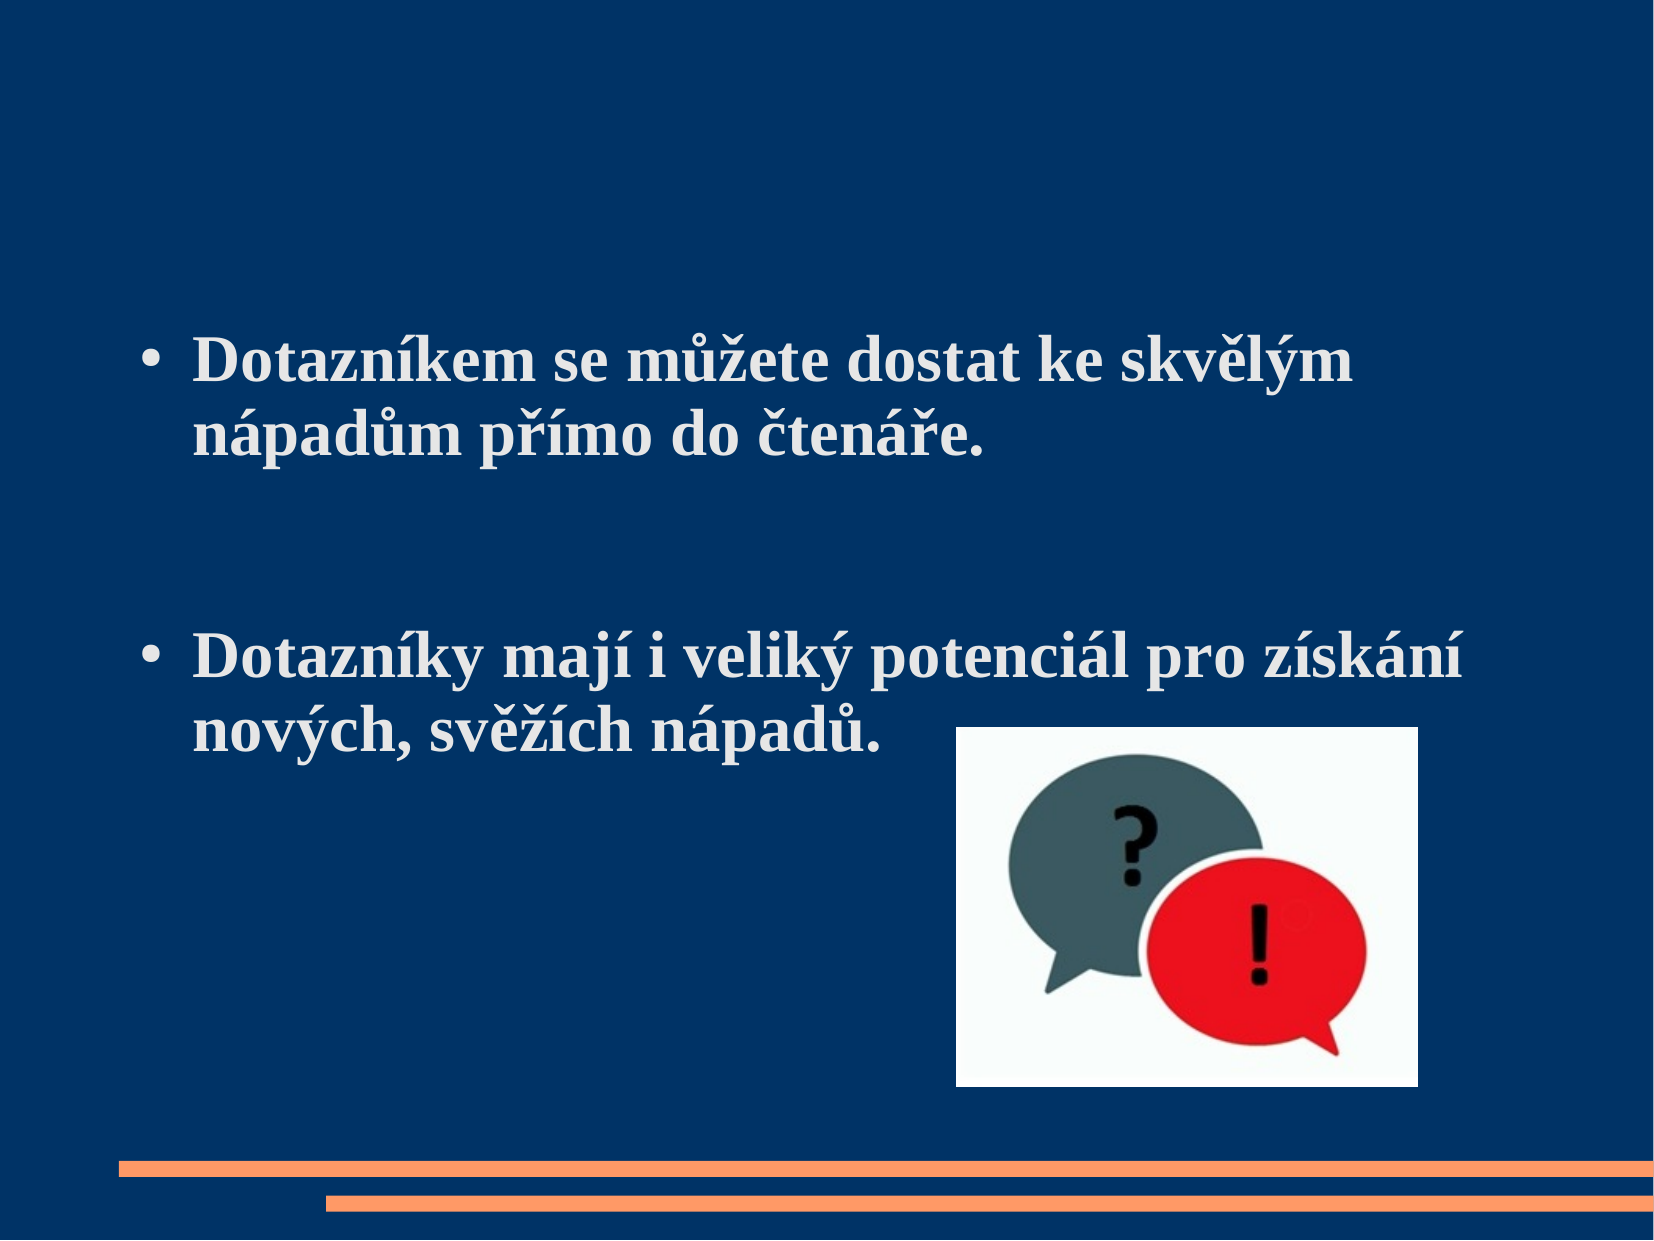

# Dotazníkem se můžete dostat ke skvělým nápadům přímo do čtenáře.
Dotazníky mají i veliký potenciál pro získání nových, svěžích nápadů.